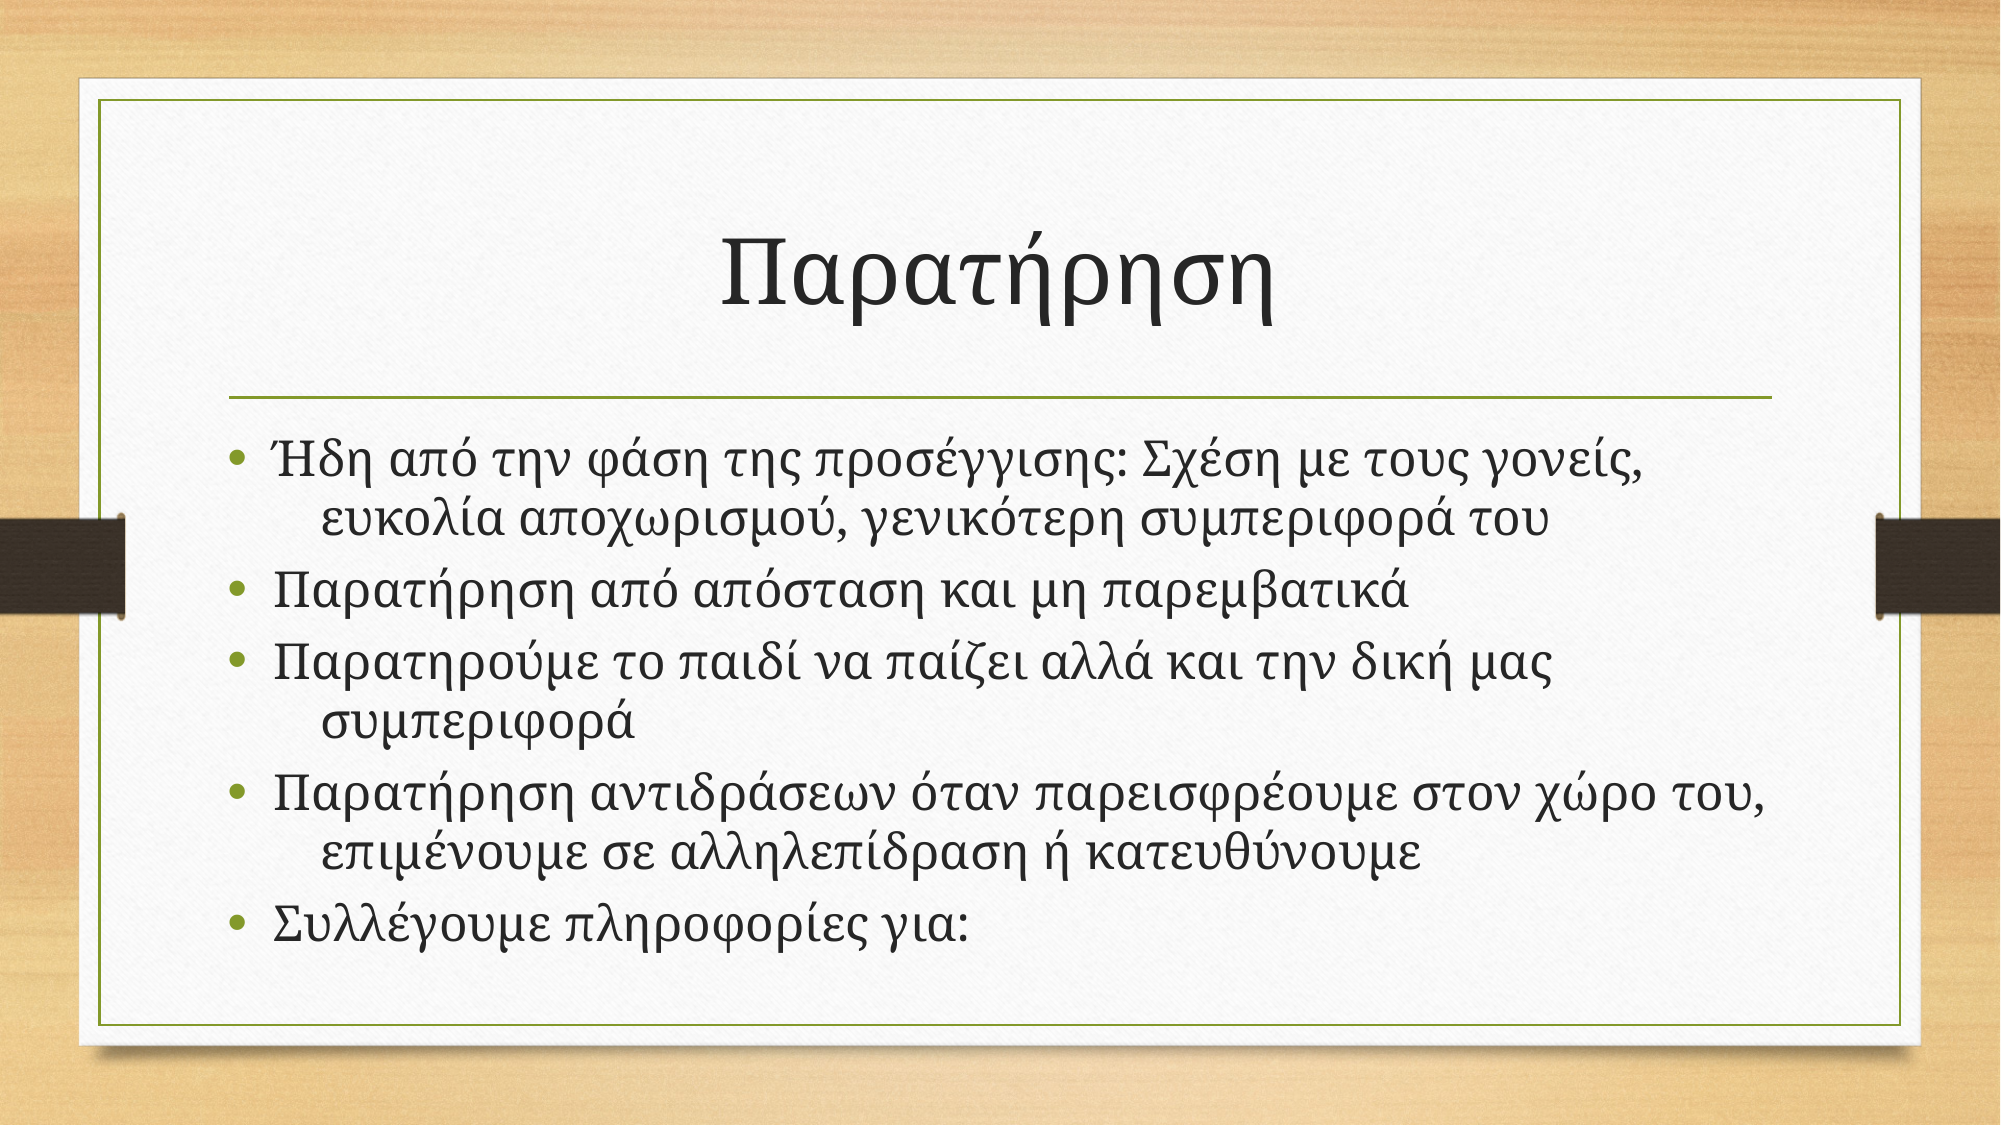

# Παρατήρηση
Ήδη από την φάση της προσέγγισης: Σχέση με τους γονείς, ευκολία αποχωρισμού, γενικότερη συμπεριφορά του
Παρατήρηση από απόσταση και μη παρεμβατικά
Παρατηρούμε το παιδί να παίζει αλλά και την δική μας συμπεριφορά
Παρατήρηση αντιδράσεων όταν παρεισφρέουμε στον χώρο του, επιμένουμε σε αλληλεπίδραση ή κατευθύνουμε
Συλλέγουμε πληροφορίες για: